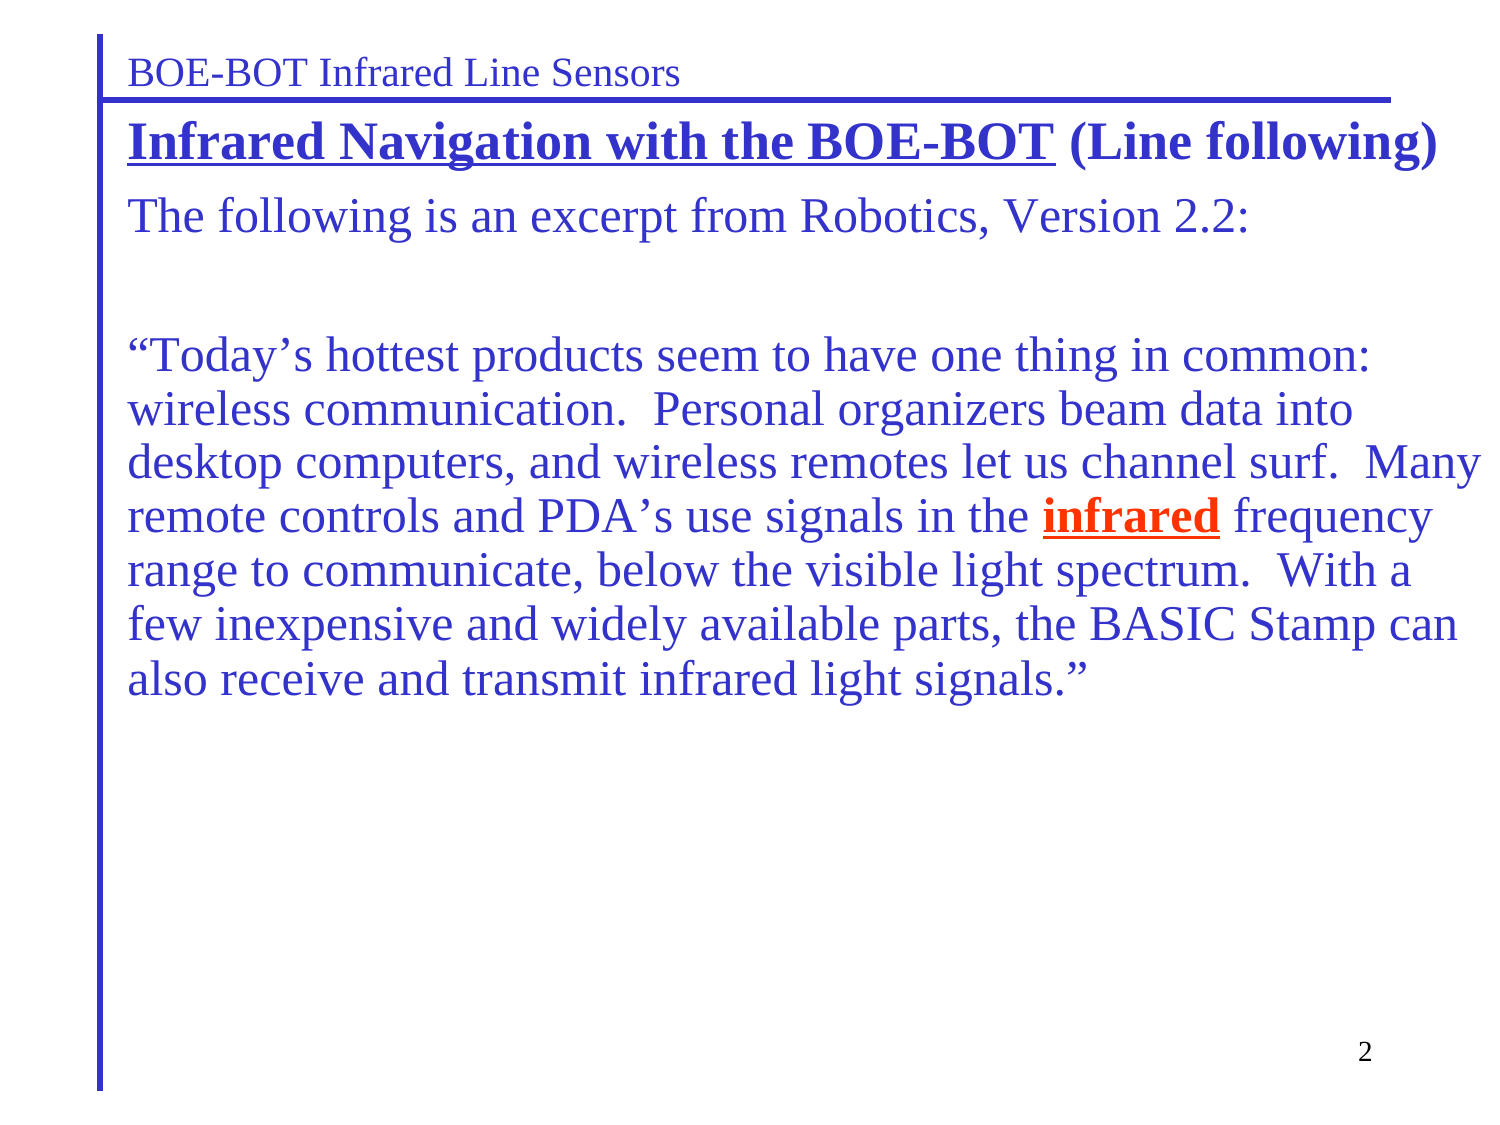

BOE-BOT Infrared Line Sensors
Infrared Navigation with the BOE-BOT (Line following)
The following is an excerpt from Robotics, Version 2.2:
“Today’s hottest products seem to have one thing in common: wireless communication. Personal organizers beam data into desktop computers, and wireless remotes let us channel surf. Many remote controls and PDA’s use signals in the infrared frequency range to communicate, below the visible light spectrum. With a few inexpensive and widely available parts, the BASIC Stamp can also receive and transmit infrared light signals.”